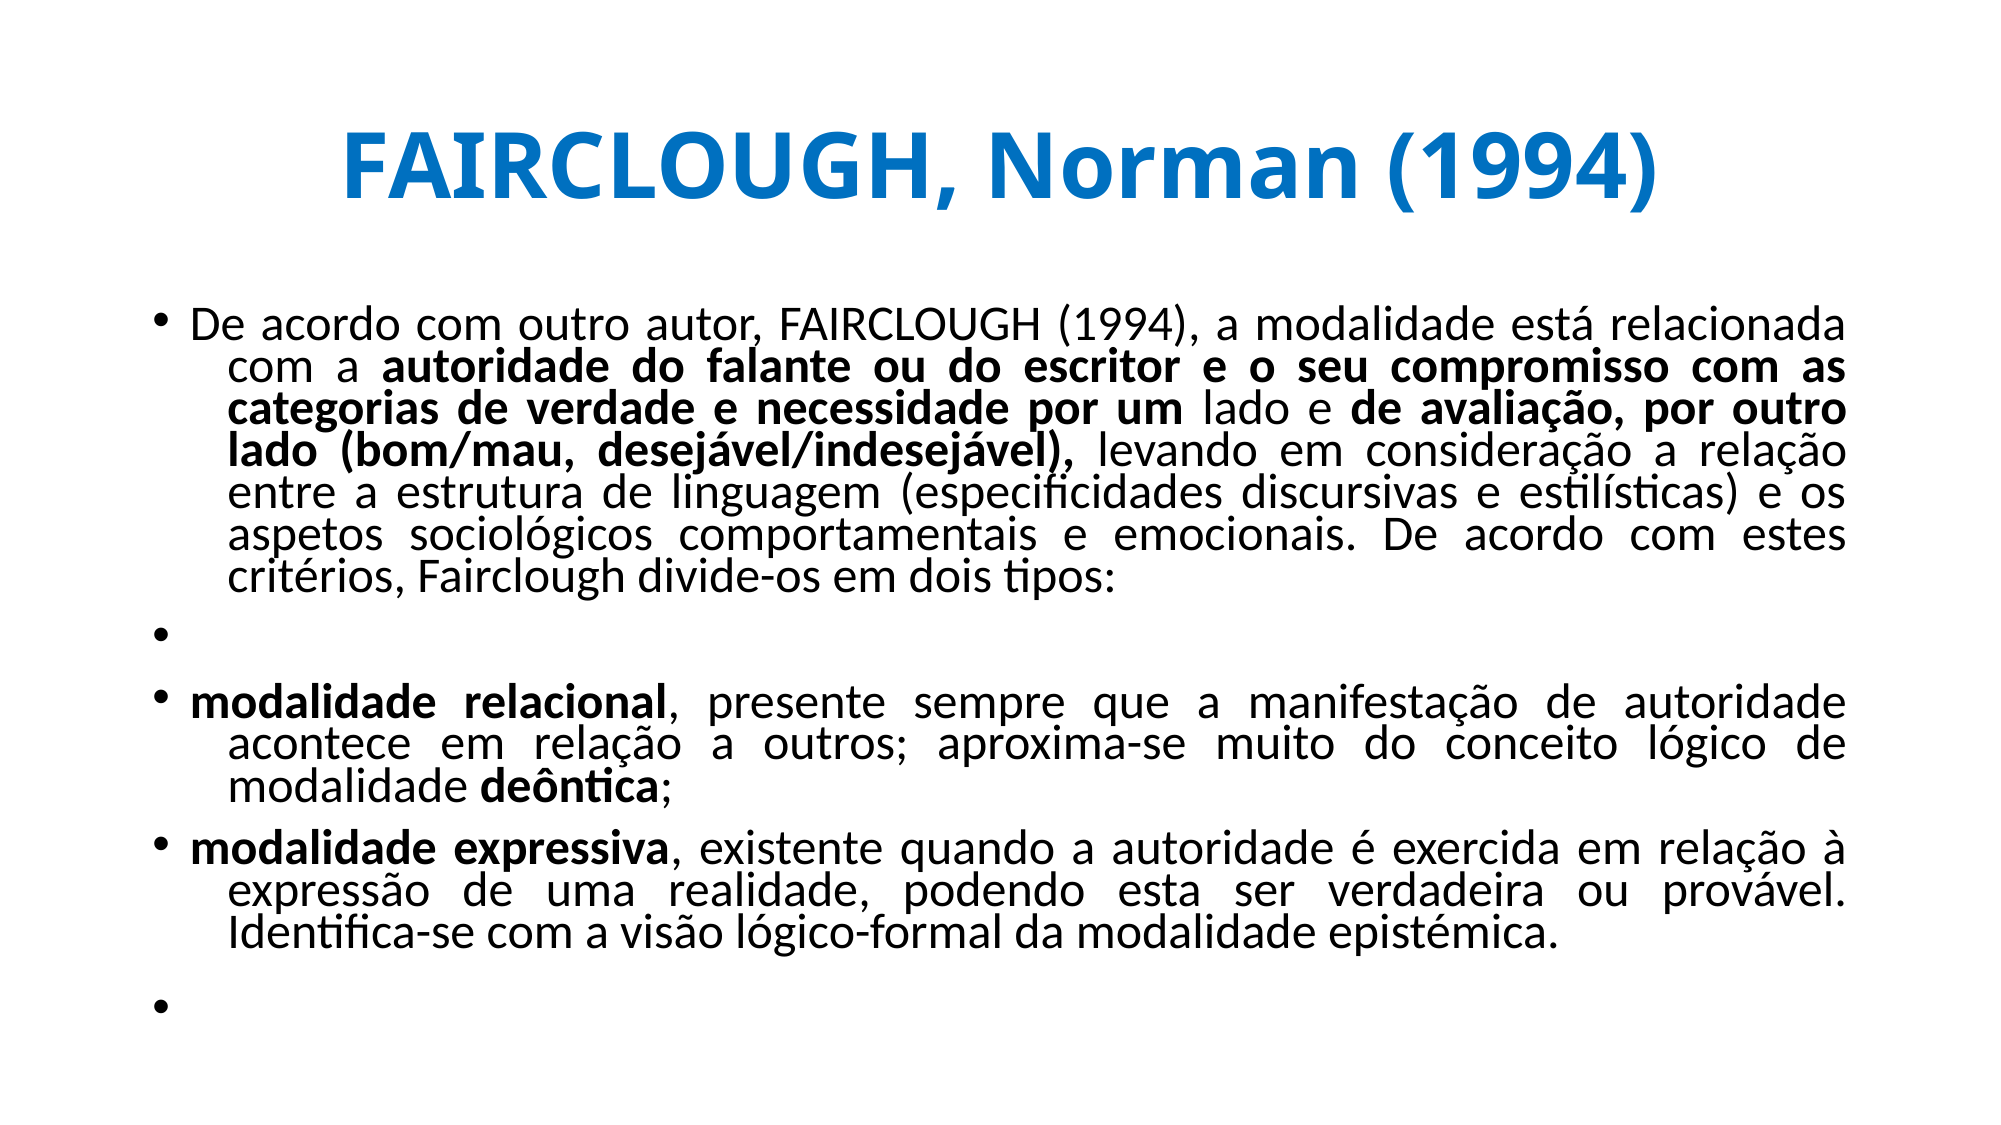

# FAIRCLOUGH, Norman (1994)
De acordo com outro autor, FAIRCLOUGH (1994), a modalidade está relacionada com a autoridade do falante ou do escritor e o seu compromisso com as categorias de verdade e necessidade por um lado e de avaliação, por outro lado (bom/mau, desejável/indesejável), levando em consideração a relação entre a estrutura de linguagem (especificidades discursivas e estilísticas) e os aspetos sociológicos comportamentais e emocionais. De acordo com estes critérios, Fairclough divide-os em dois tipos:
modalidade relacional, presente sempre que a manifestação de autoridade acontece em relação a outros; aproxima-se muito do conceito lógico de modalidade deôntica;
modalidade expressiva, existente quando a autoridade é exercida em relação à expressão de uma realidade, podendo esta ser verdadeira ou provável. Identifica-se com a visão lógico-formal da modalidade epistémica.